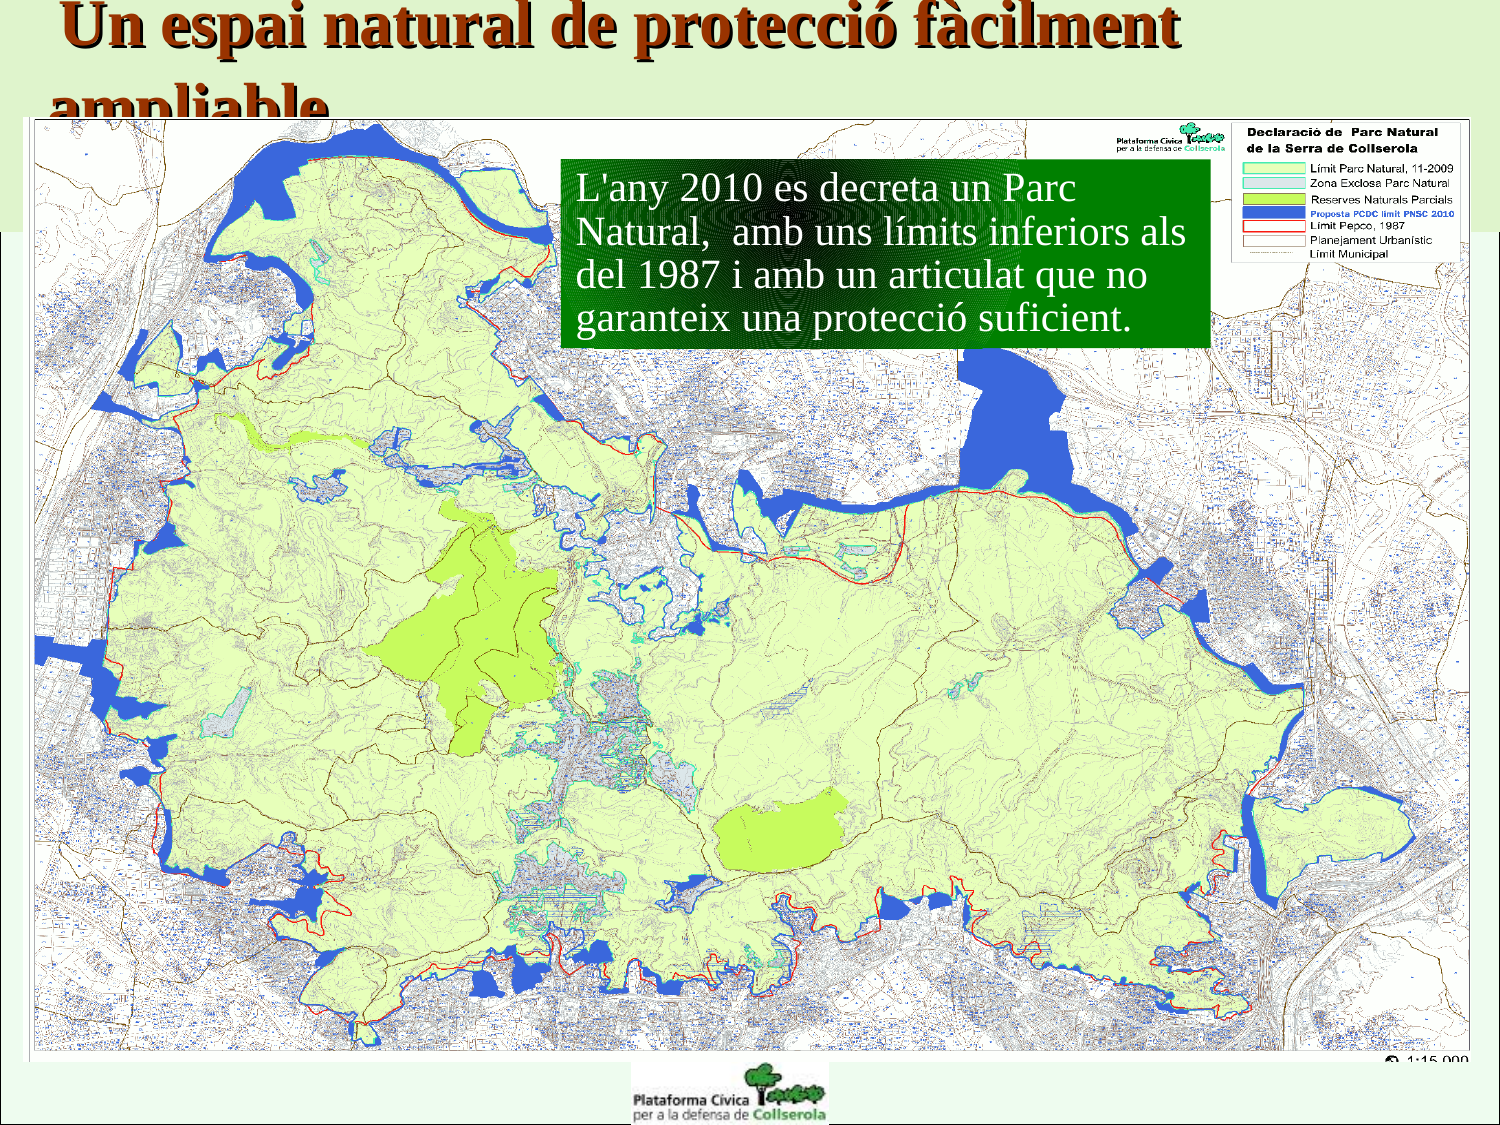

# Un espai natural de protecció fàcilment ampliable
L'any 2010 es decreta un Parc Natural,  amb uns límits inferiors als del 1987 i amb un articulat que no garanteix una protecció suficient.